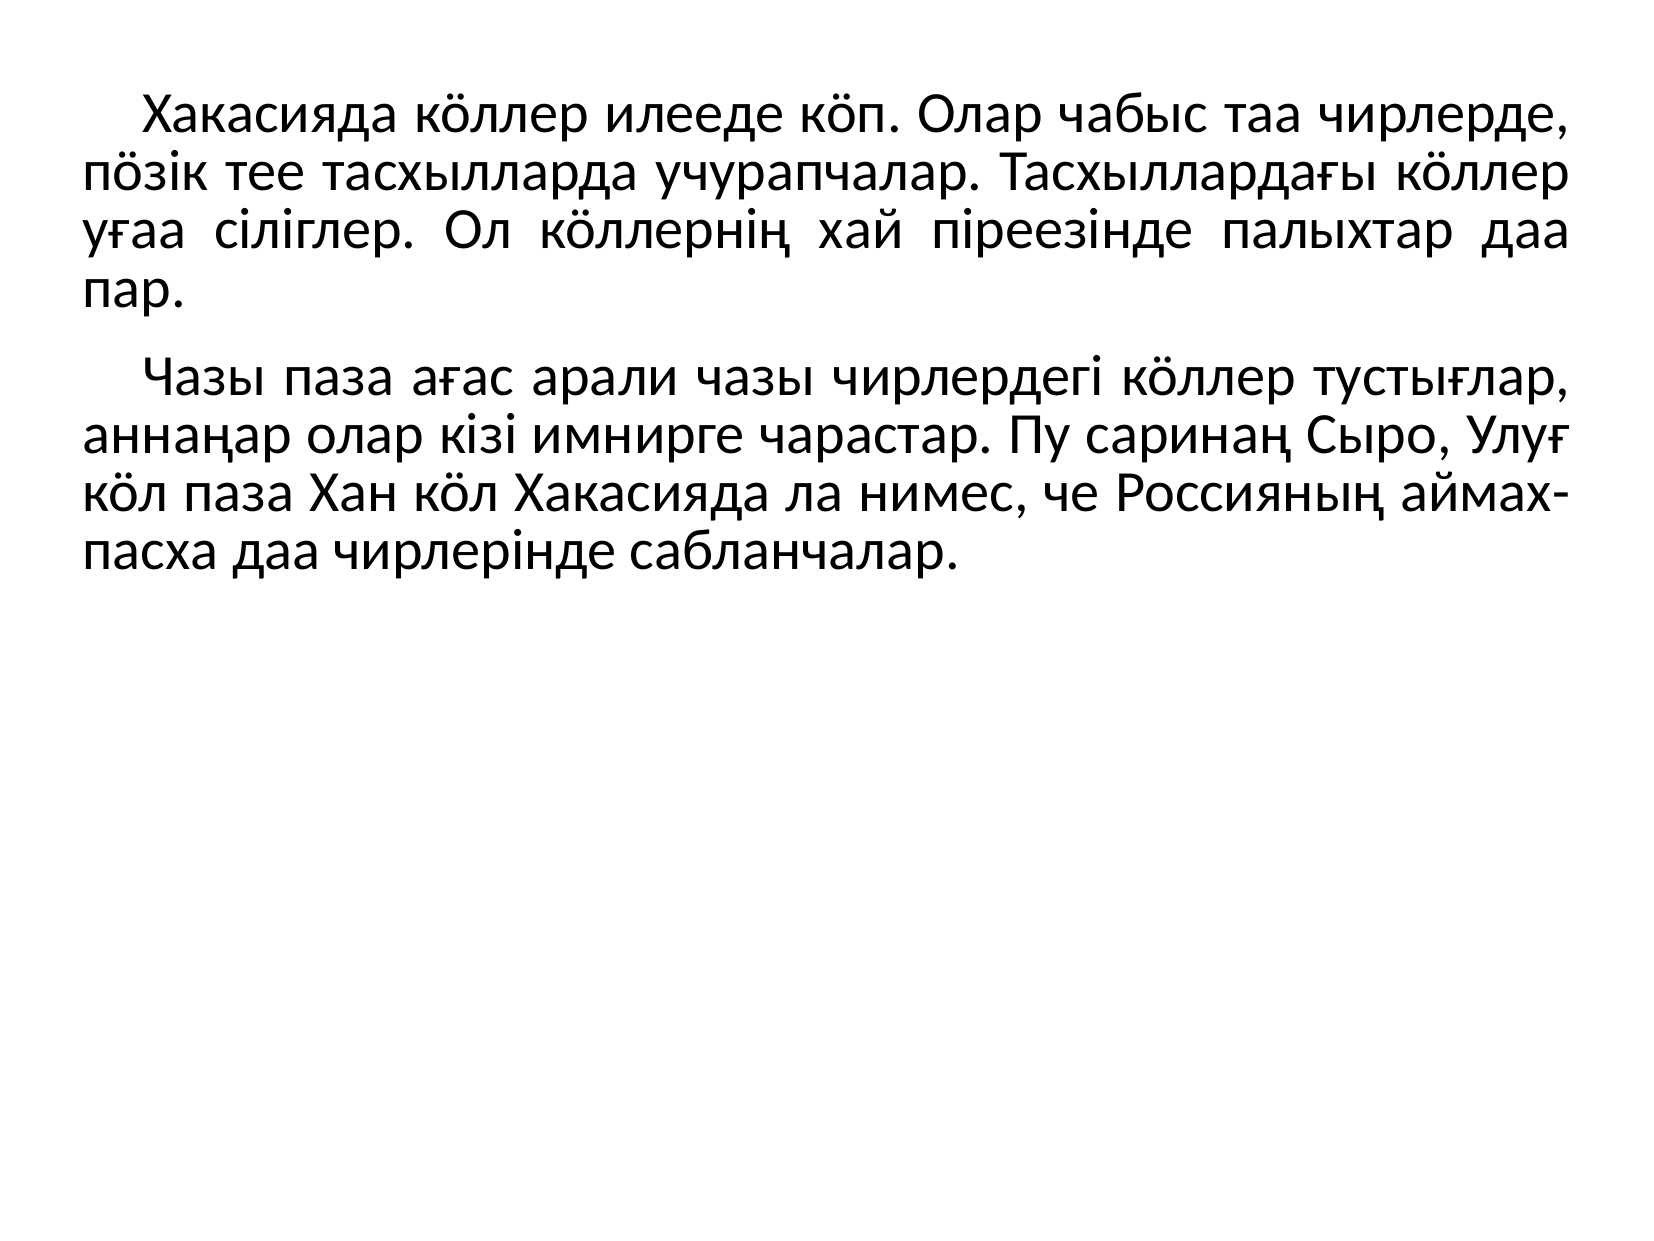

# Хакасияда кӧллер илееде кӧп. Олар чабыс таа чирлерде, пӧзік тее тасхылларда учурапчалар. Тасхыллардағы кӧллер уғаа сіліглер. Ол кӧллернің хай піреезінде палыхтар даа пар.
Чазы паза ағас арали чазы чирлердегі кӧллер тустығлар, аннаңар олар кізі имнирге чарастар. Пу саринаң Сыро, Улуғ кӧл паза Хан кӧл Хакасияда ла нимес, че Россияның аймах-пасха даа чирлерінде сабланчалар.